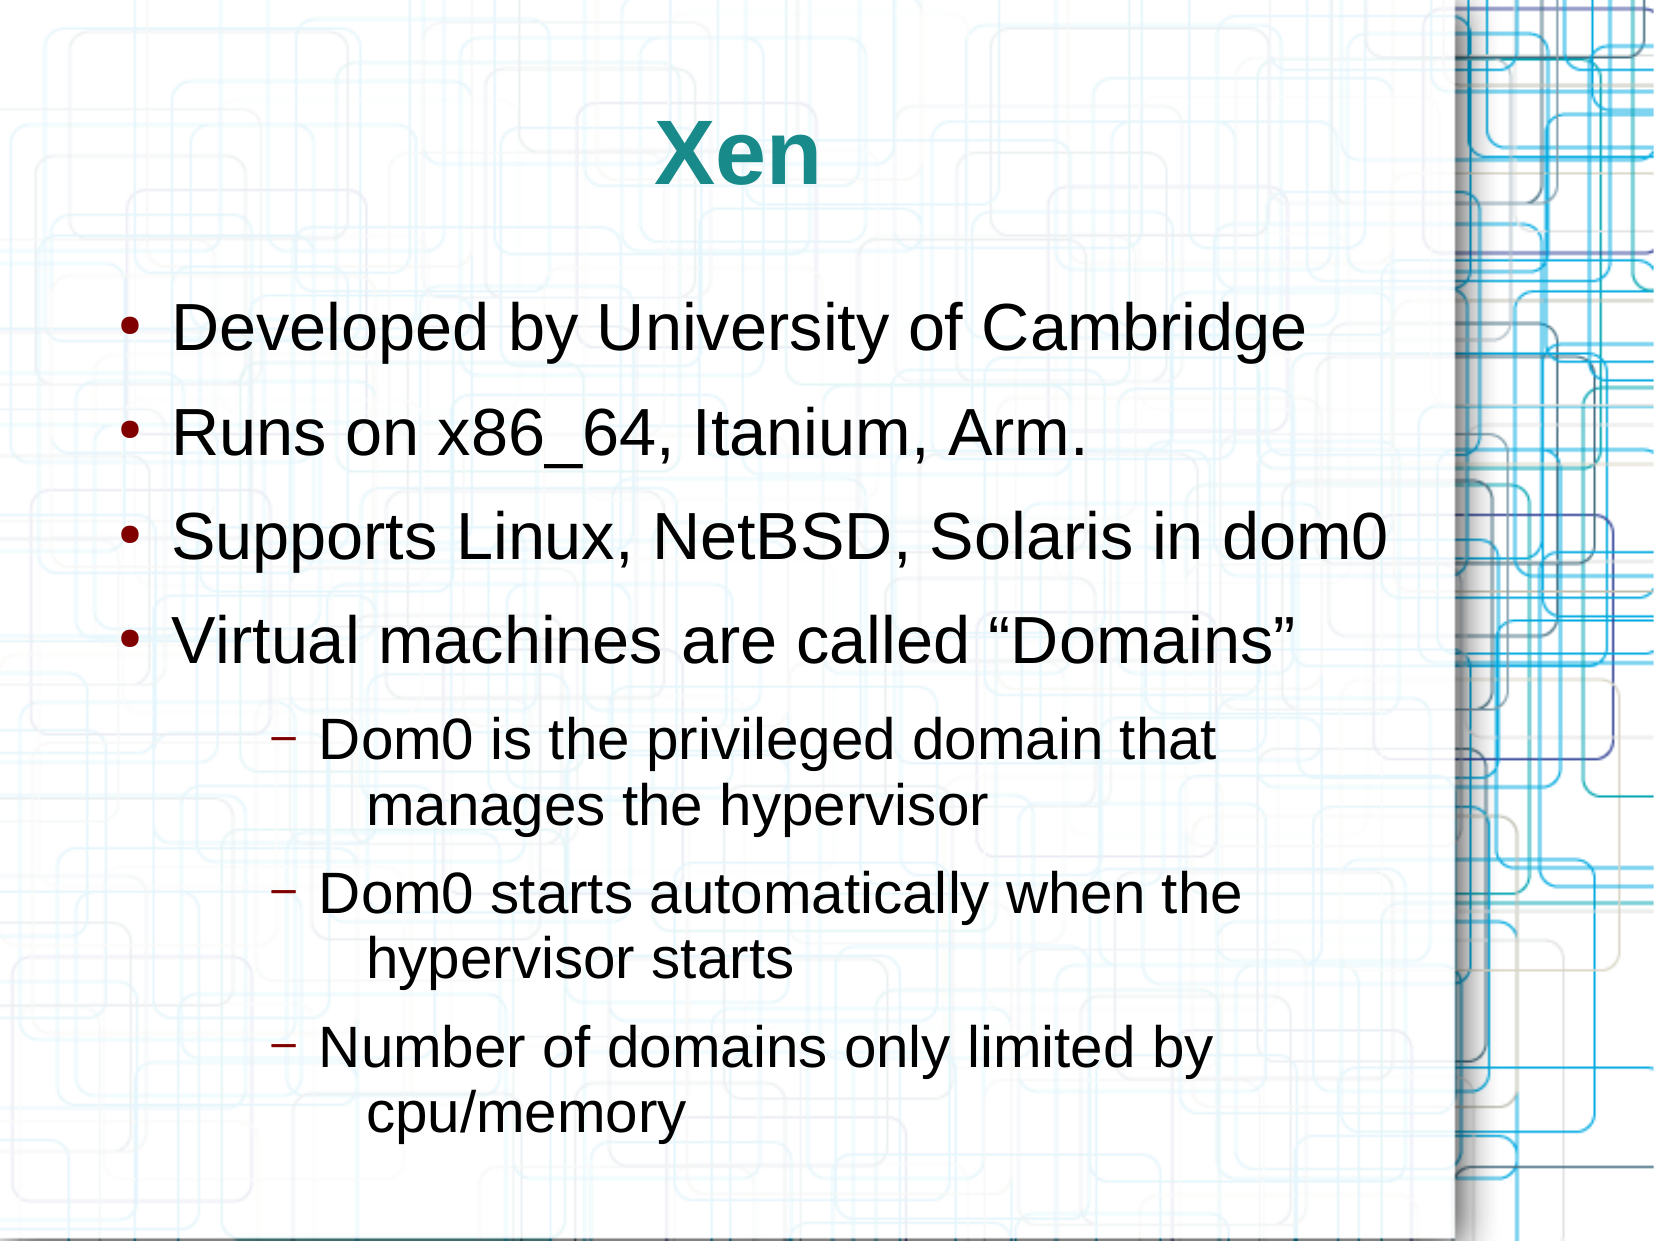

# Xen
Developed by University of Cambridge
Runs on x86_64, Itanium, Arm.
Supports Linux, NetBSD, Solaris in dom0
Virtual machines are called “Domains”
Dom0 is the privileged domain that manages the hypervisor
Dom0 starts automatically when the hypervisor starts
Number of domains only limited by cpu/memory